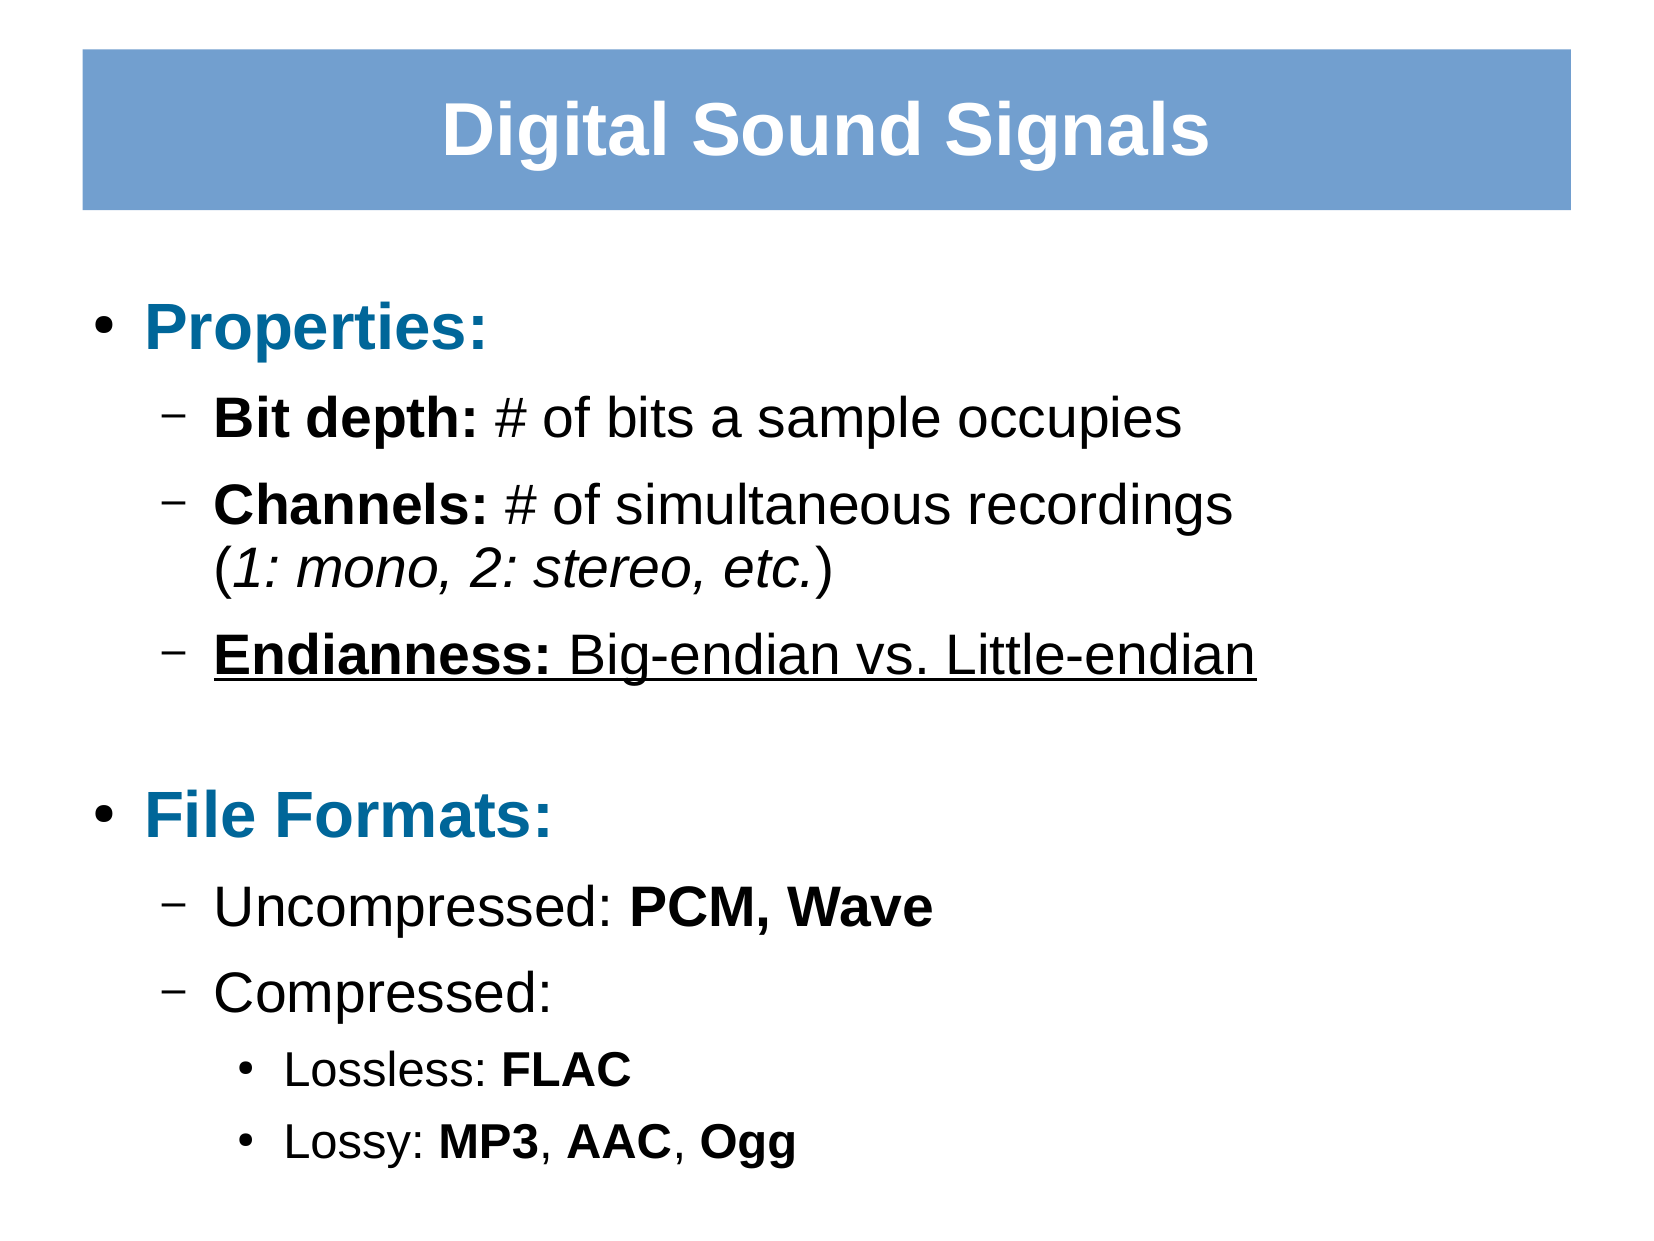

# Digital Sound Signals
Properties:
Bit depth: # of bits a sample occupies
Channels: # of simultaneous recordings
(1: mono, 2: stereo, etc.)
Endianness: Big-endian vs. Little-endian
File Formats:
Uncompressed: PCM, Wave
Compressed:
Lossless: FLAC
Lossy: MP3, AAC, Ogg